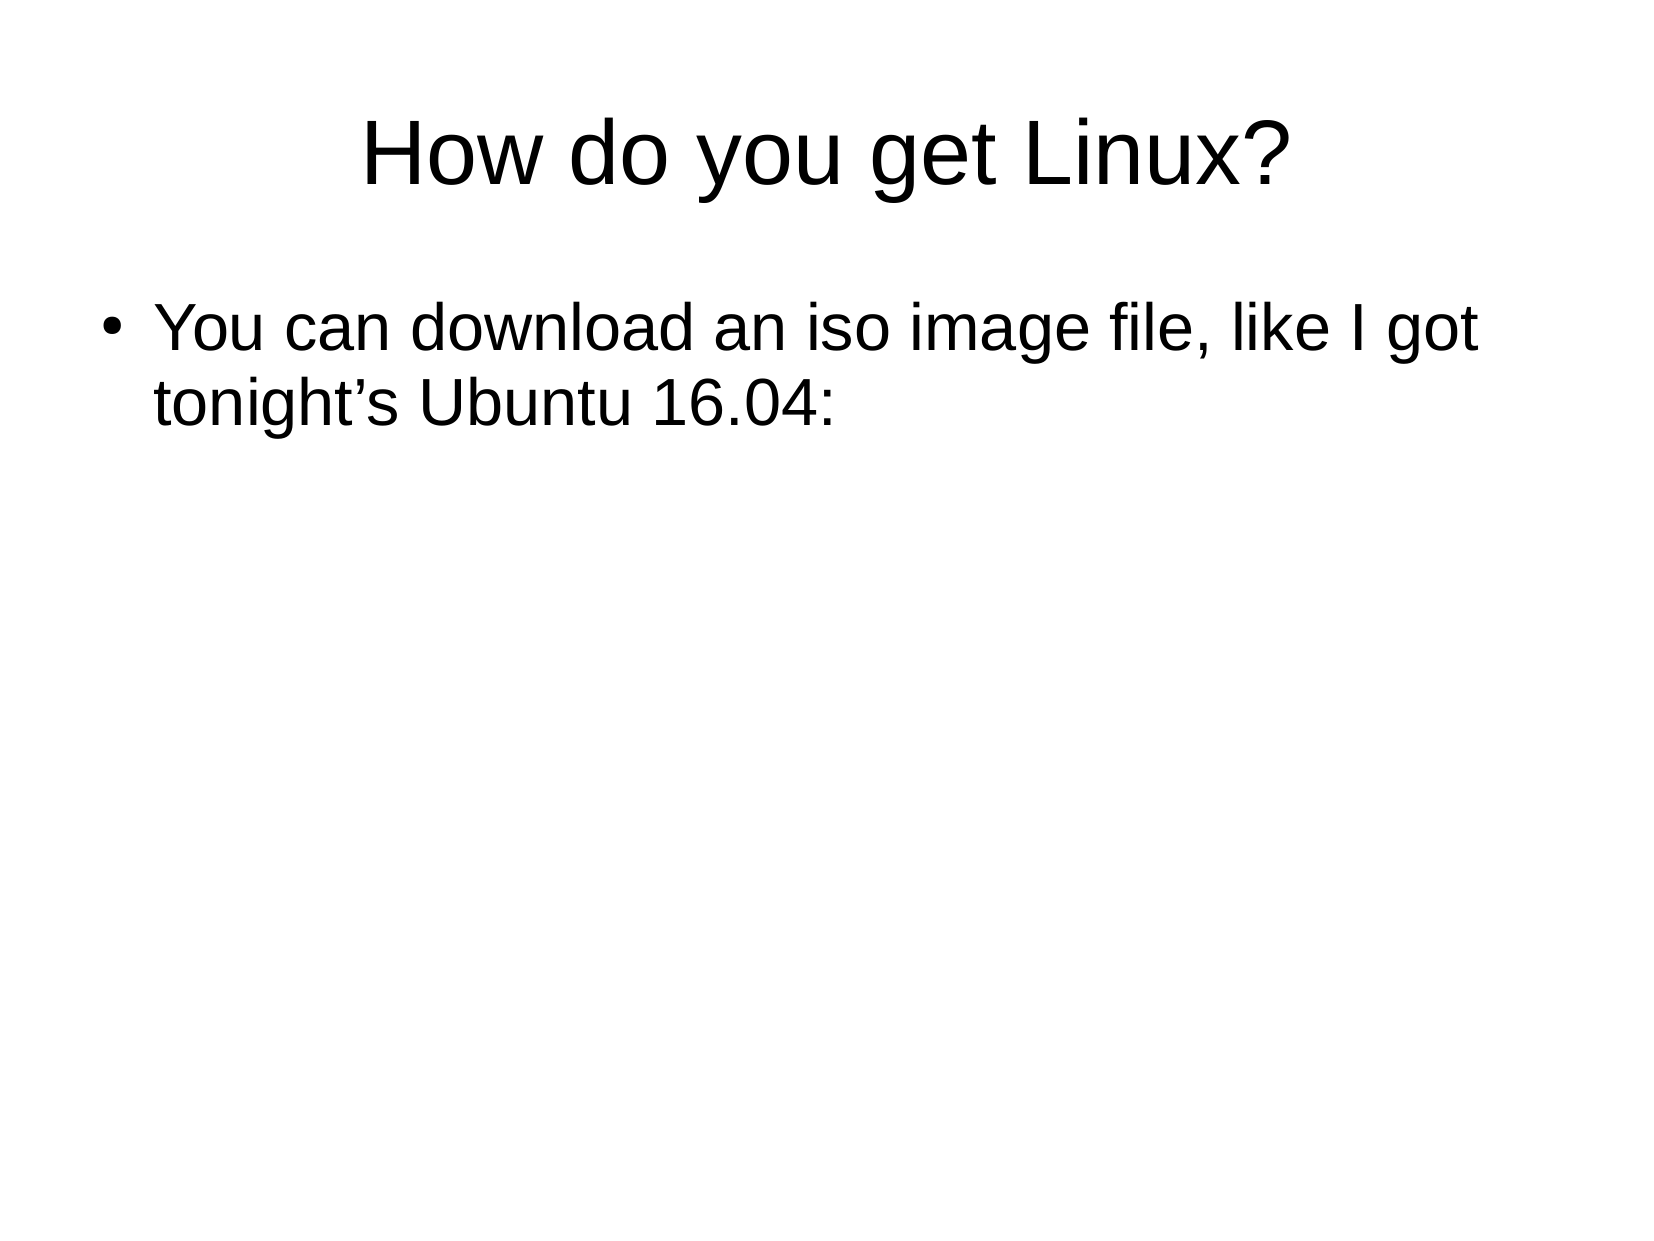

# How do you get Linux?
You can download an iso image file, like I got tonight’s Ubuntu 16.04: